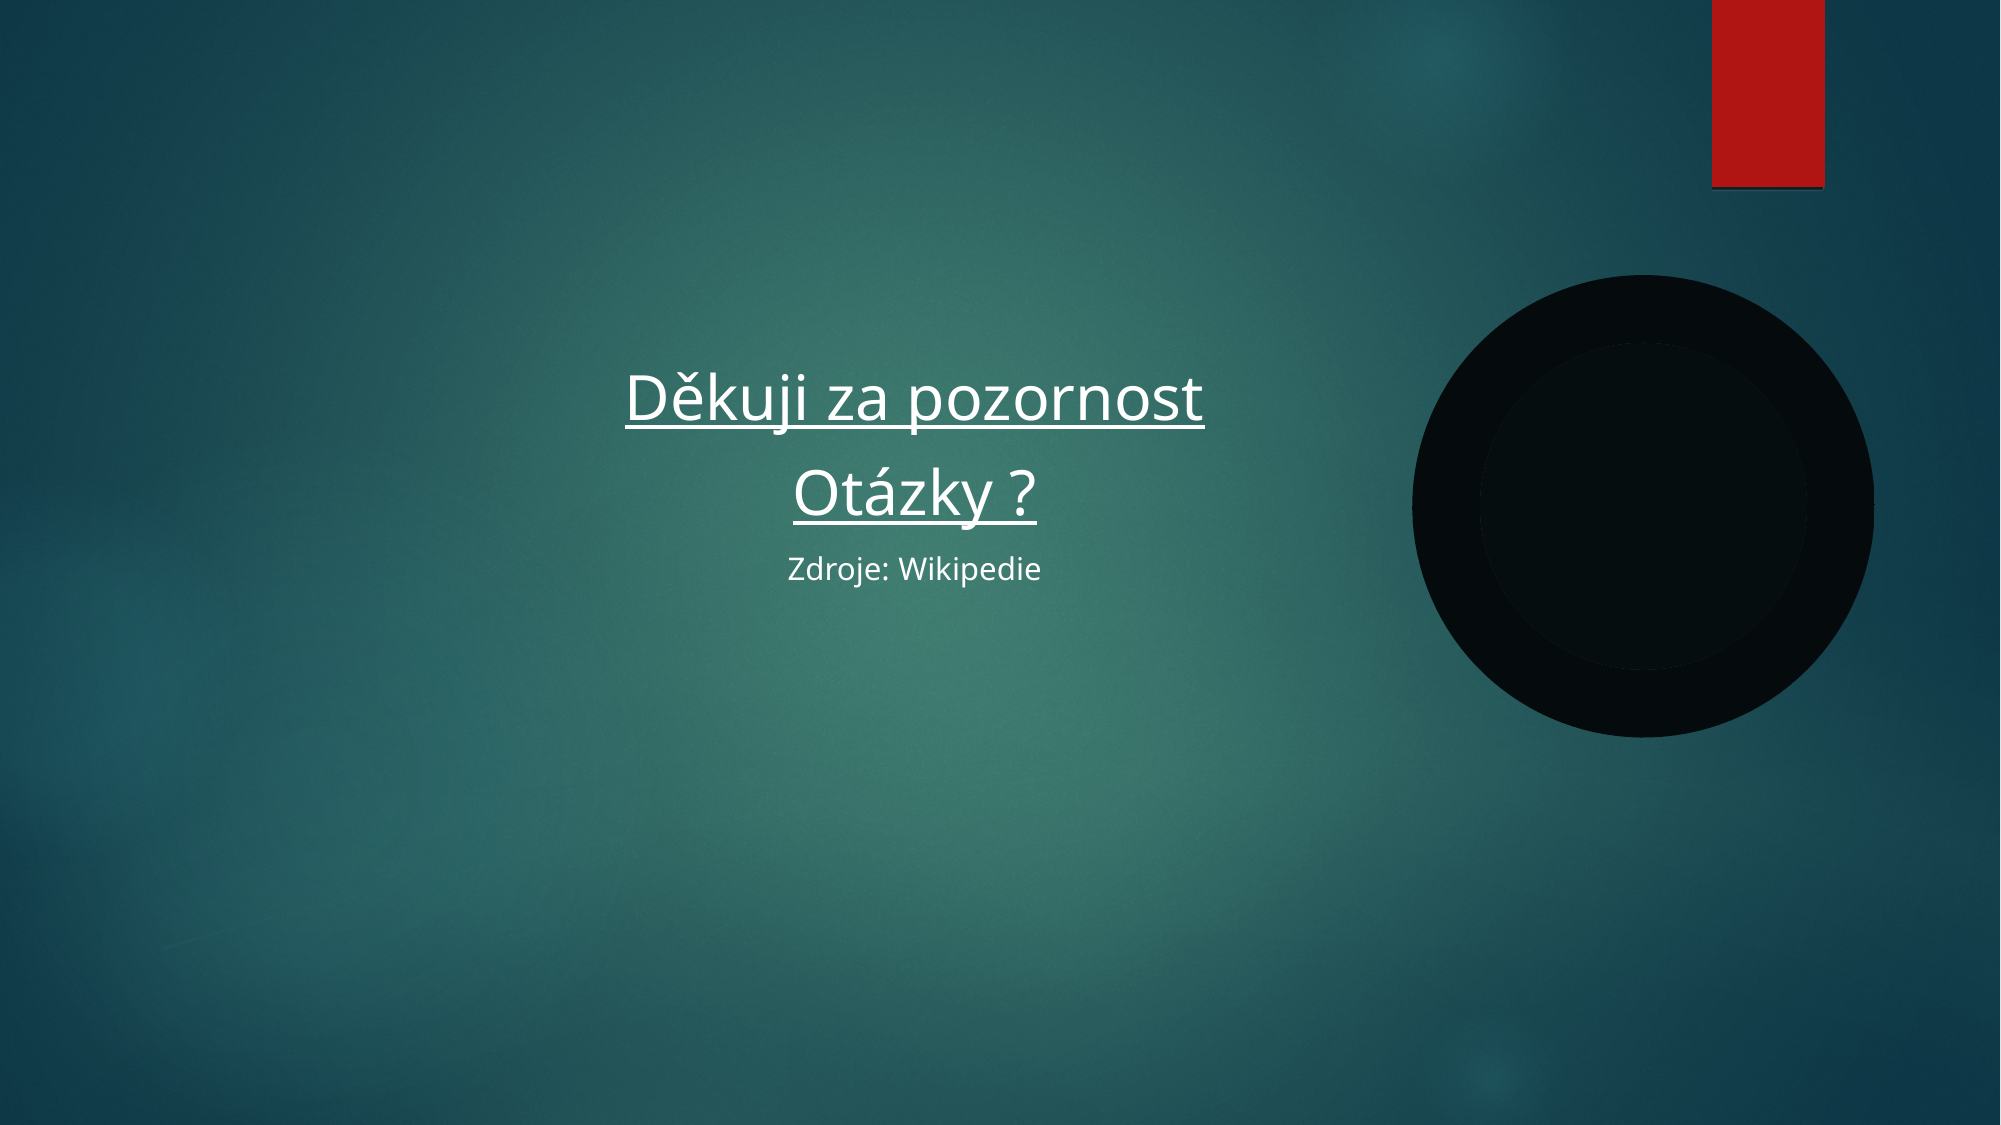

# Děkuji za pozornost
Otázky ?
Zdroje: Wikipedie